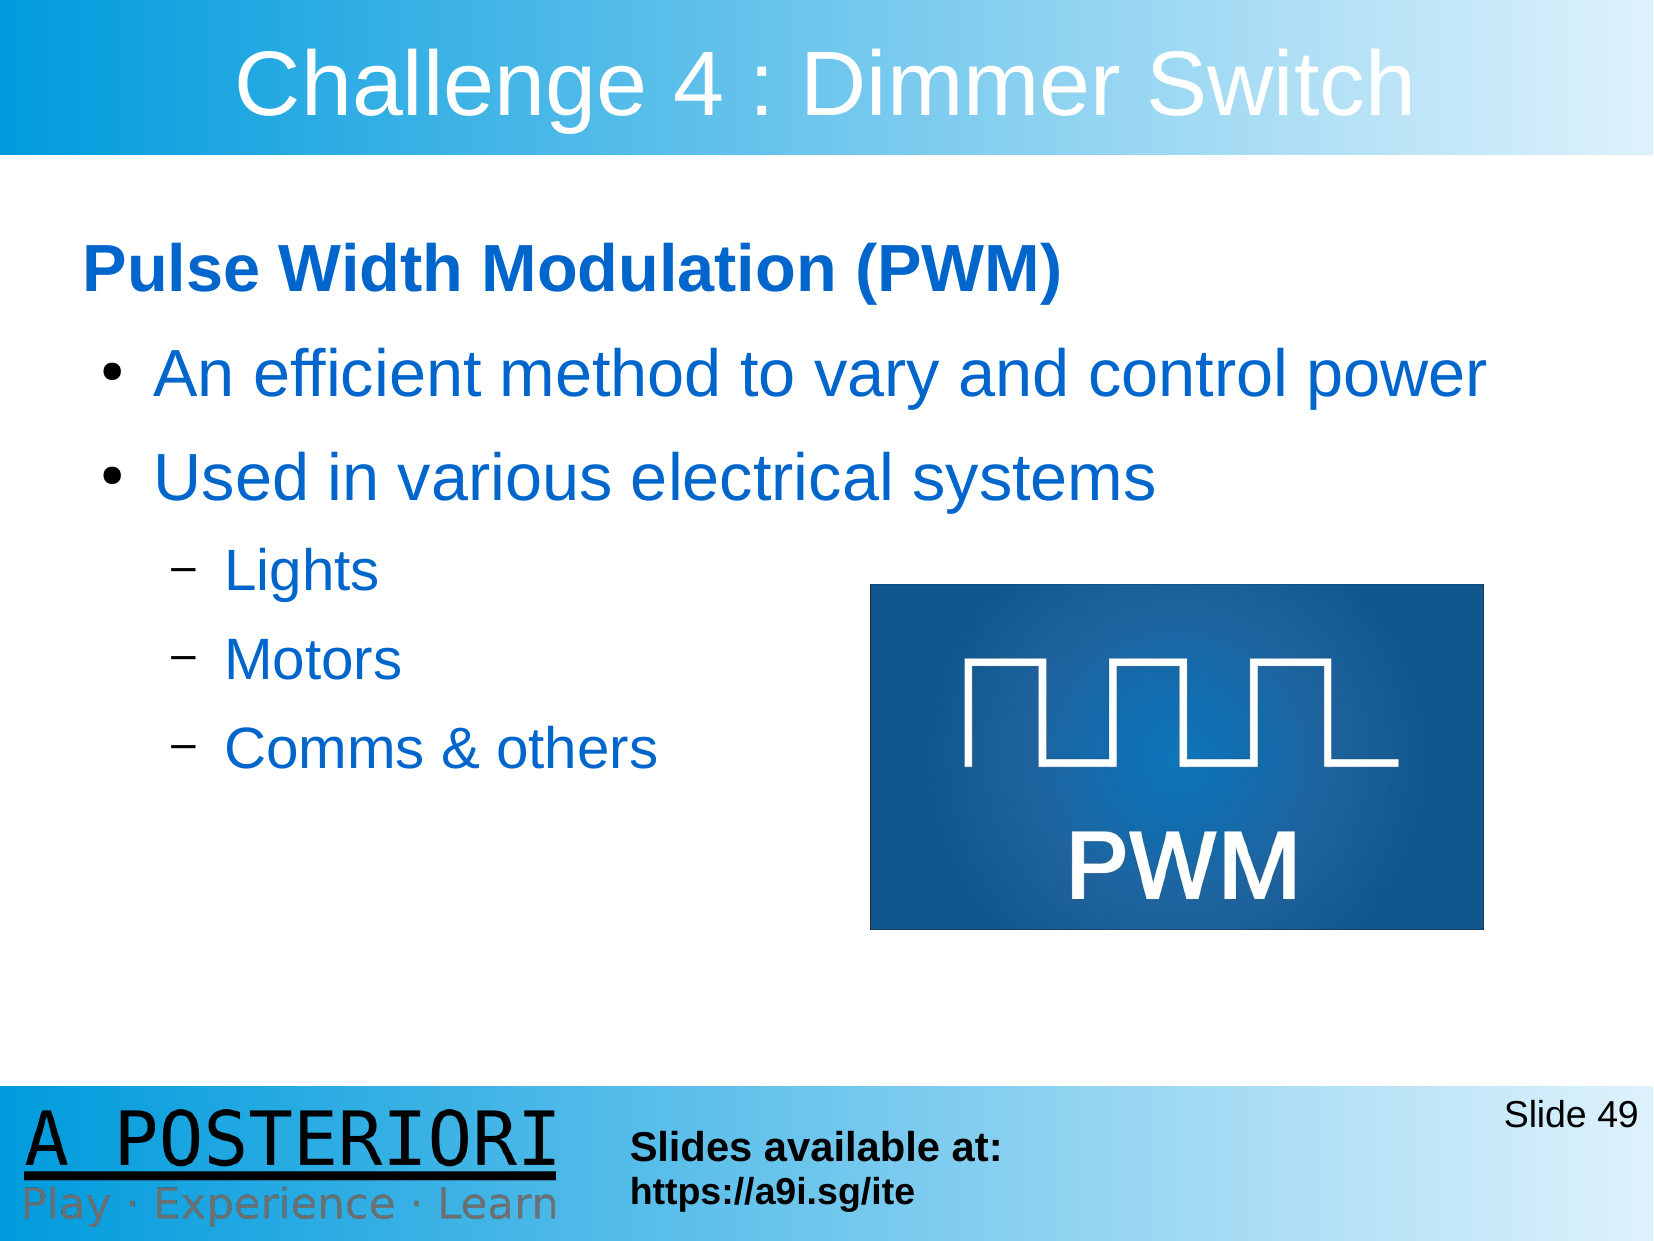

# Challenge 4 : Dimmer Switch
Pulse Width Modulation (PWM)
An efficient method to vary and control power
Used in various electrical systems
Lights
Motors
Comms & others